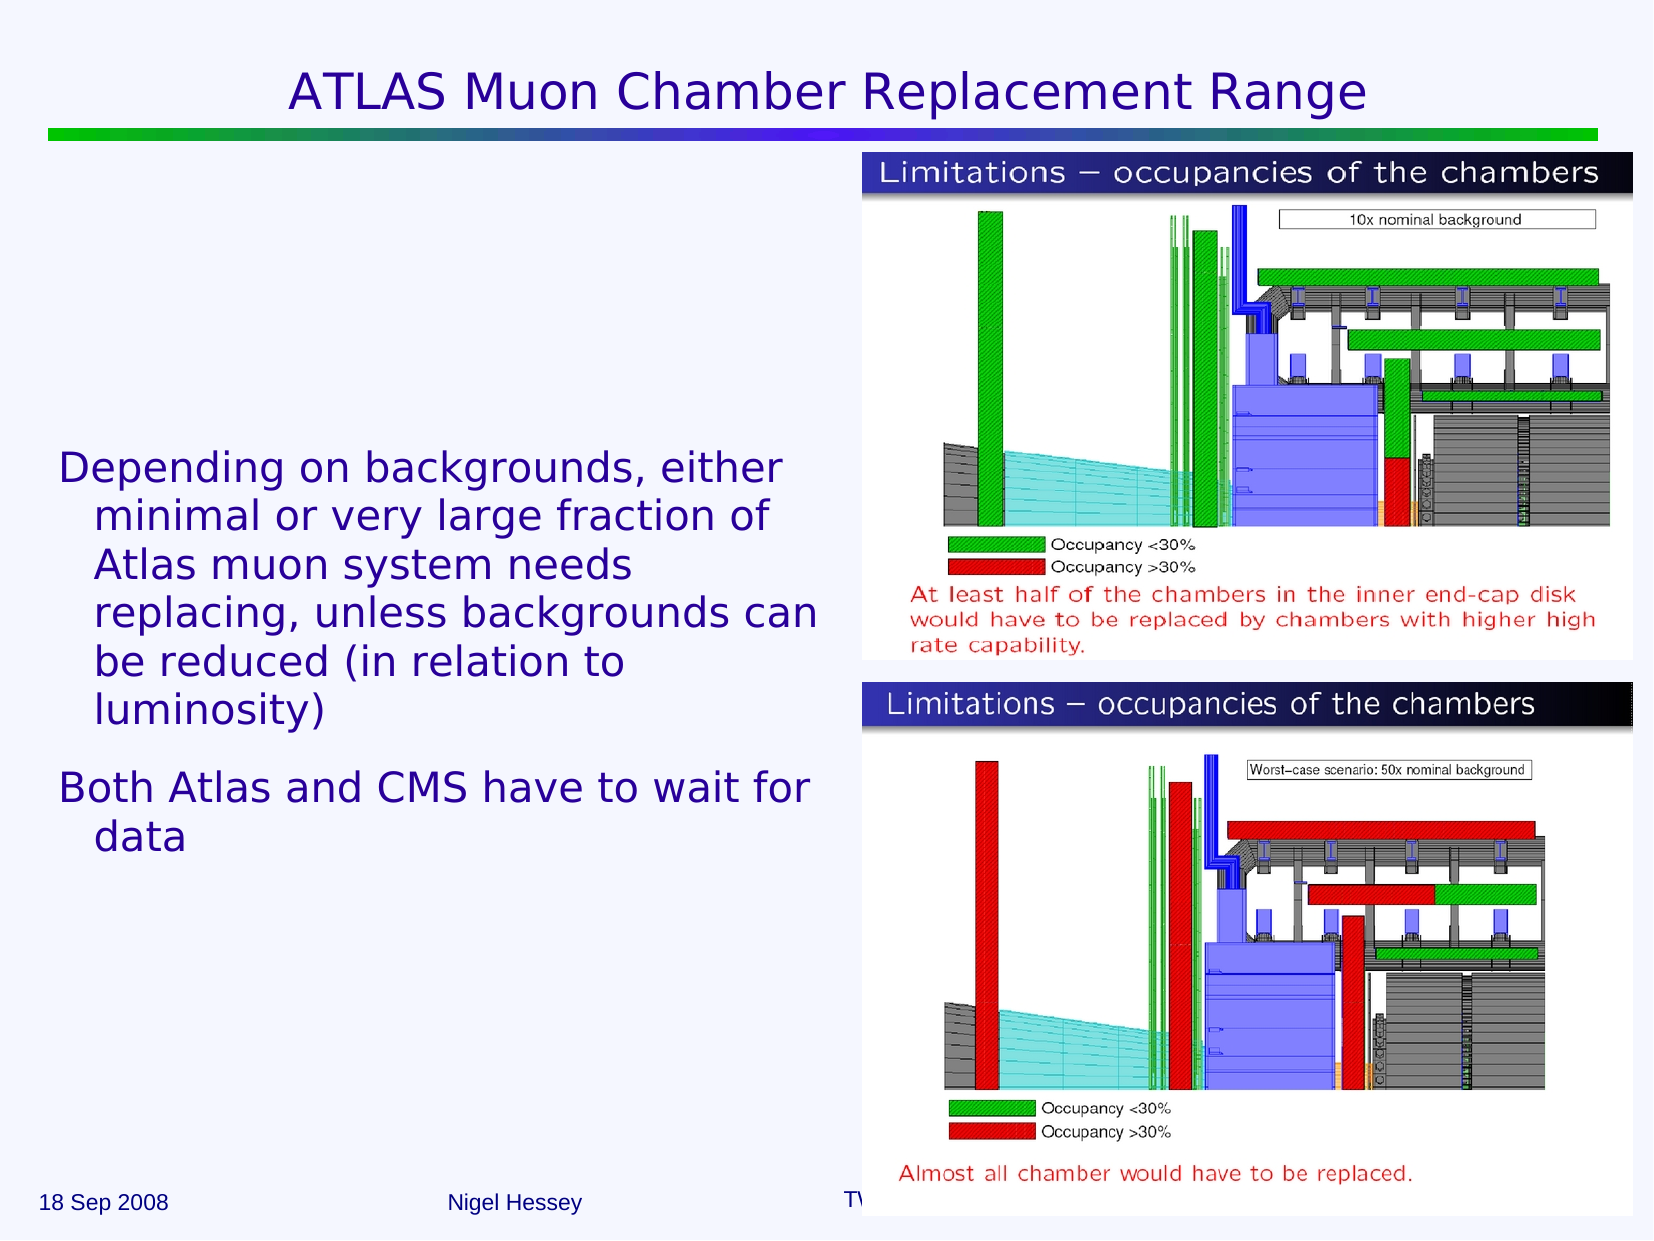

# ATLAS Muon Chamber Replacement Range
Depending on backgrounds, either minimal or very large fraction of Atlas muon system needs replacing, unless backgrounds can be reduced (in relation to luminosity)
Both Atlas and CMS have to wait for data